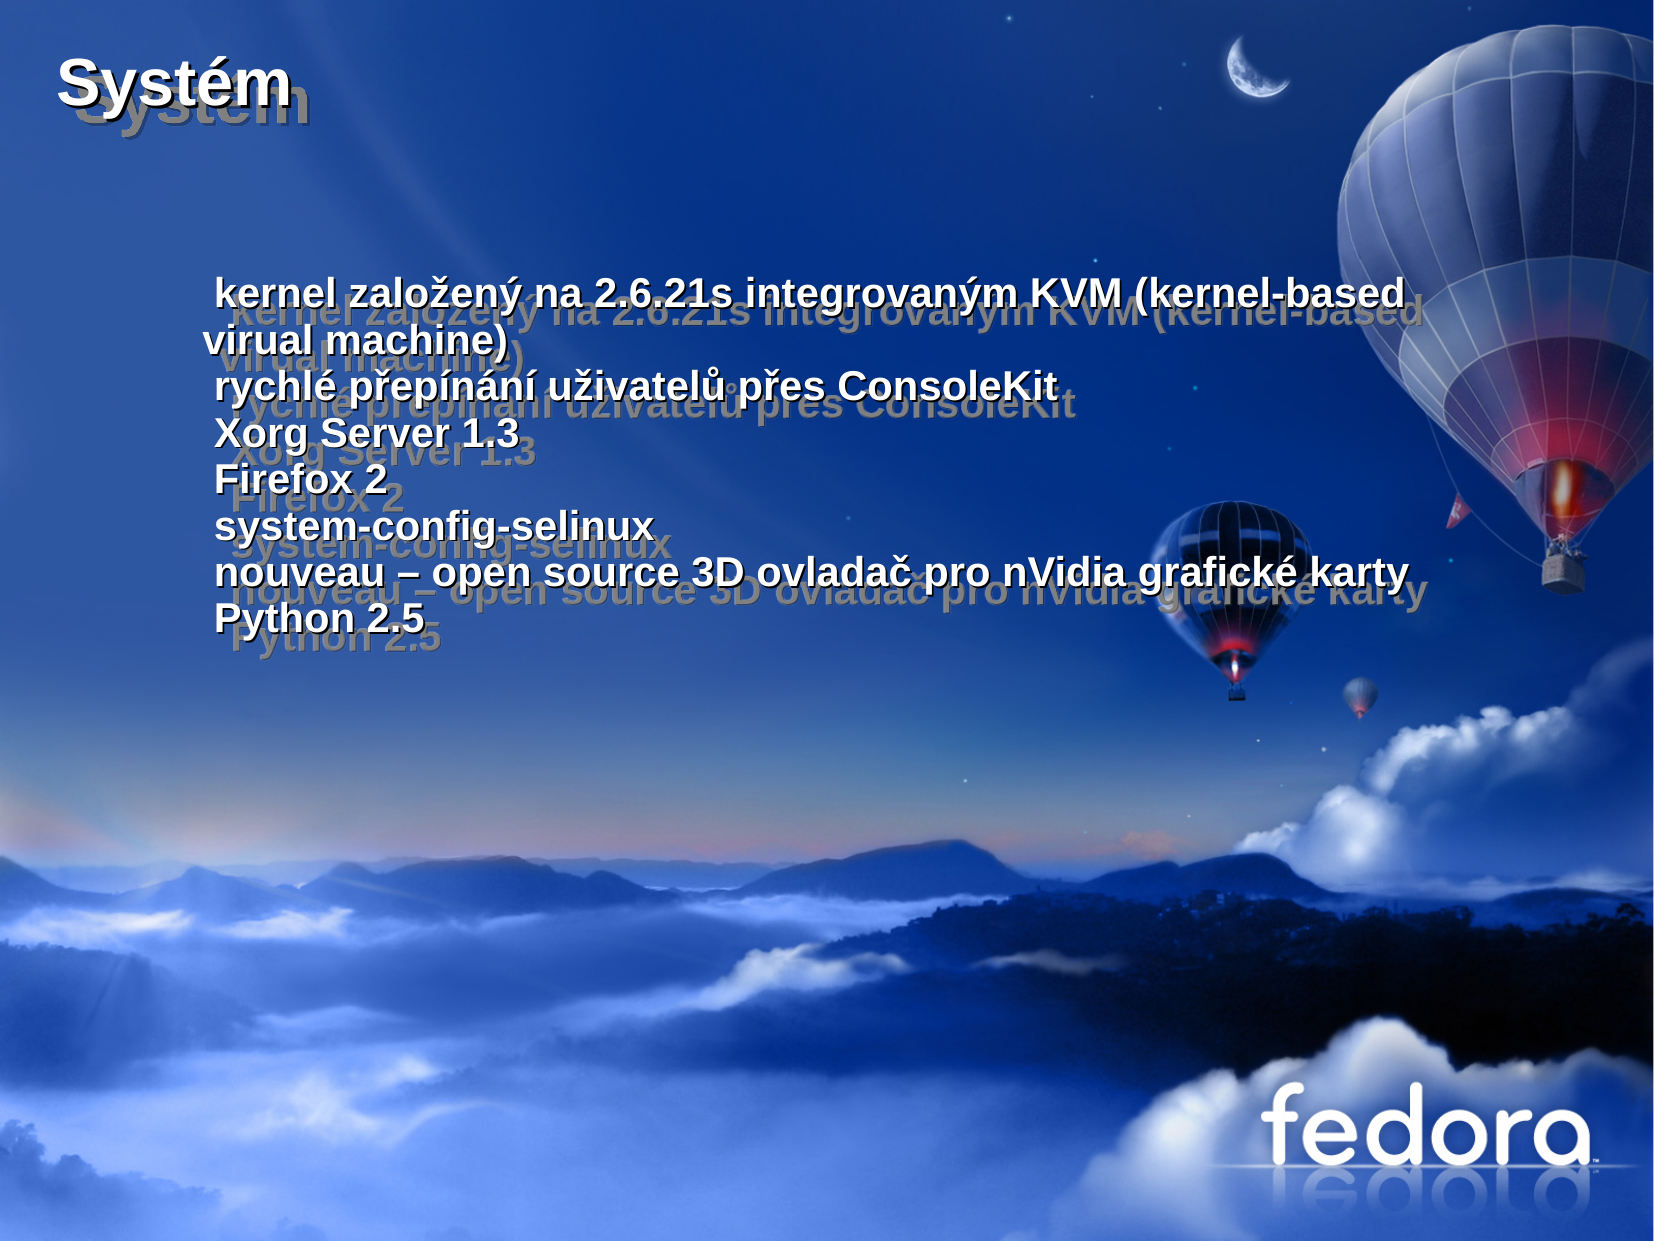

Systém
 kernel založený na 2.6.21s integrovaným KVM (kernel-based virual machine)
 rychlé přepínání uživatelů přes ConsoleKit
 Xorg Server 1.3
 Firefox 2
 system-config-selinux
 nouveau – open source 3D ovladač pro nVidia grafické karty
 Python 2.5